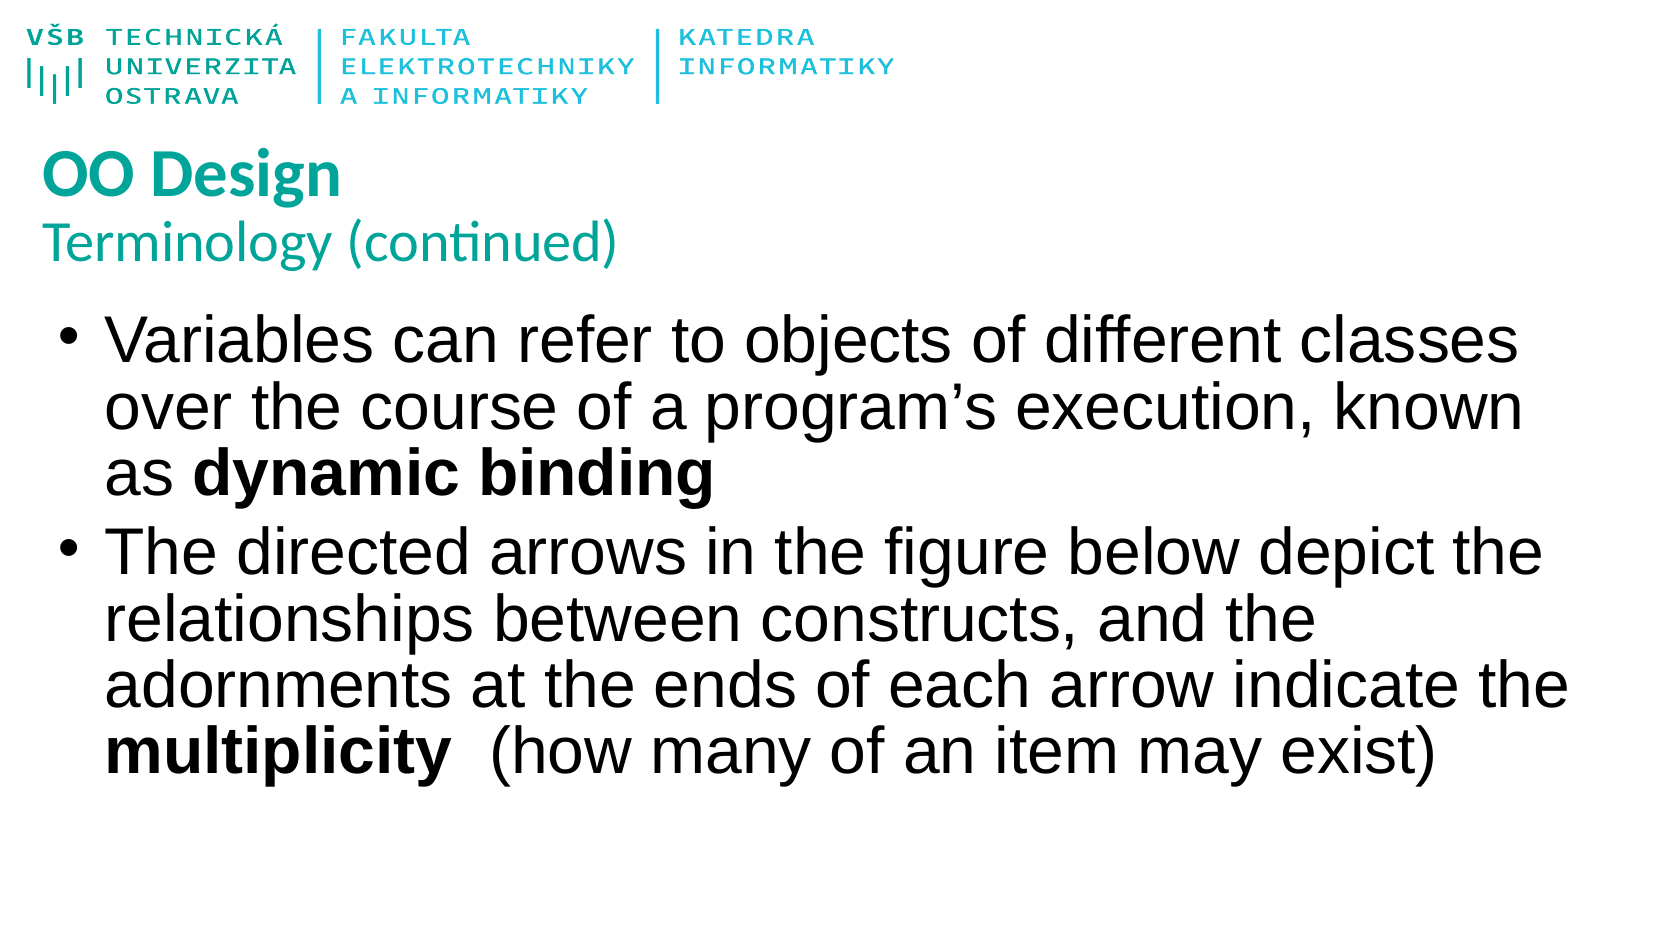

OO Design
Terminology (continued)
# Variables can refer to objects of different classes over the course of a program’s execution, known as dynamic binding
The directed arrows in the figure below depict the relationships between constructs, and the adornments at the ends of each arrow indicate the multiplicity (how many of an item may exist)